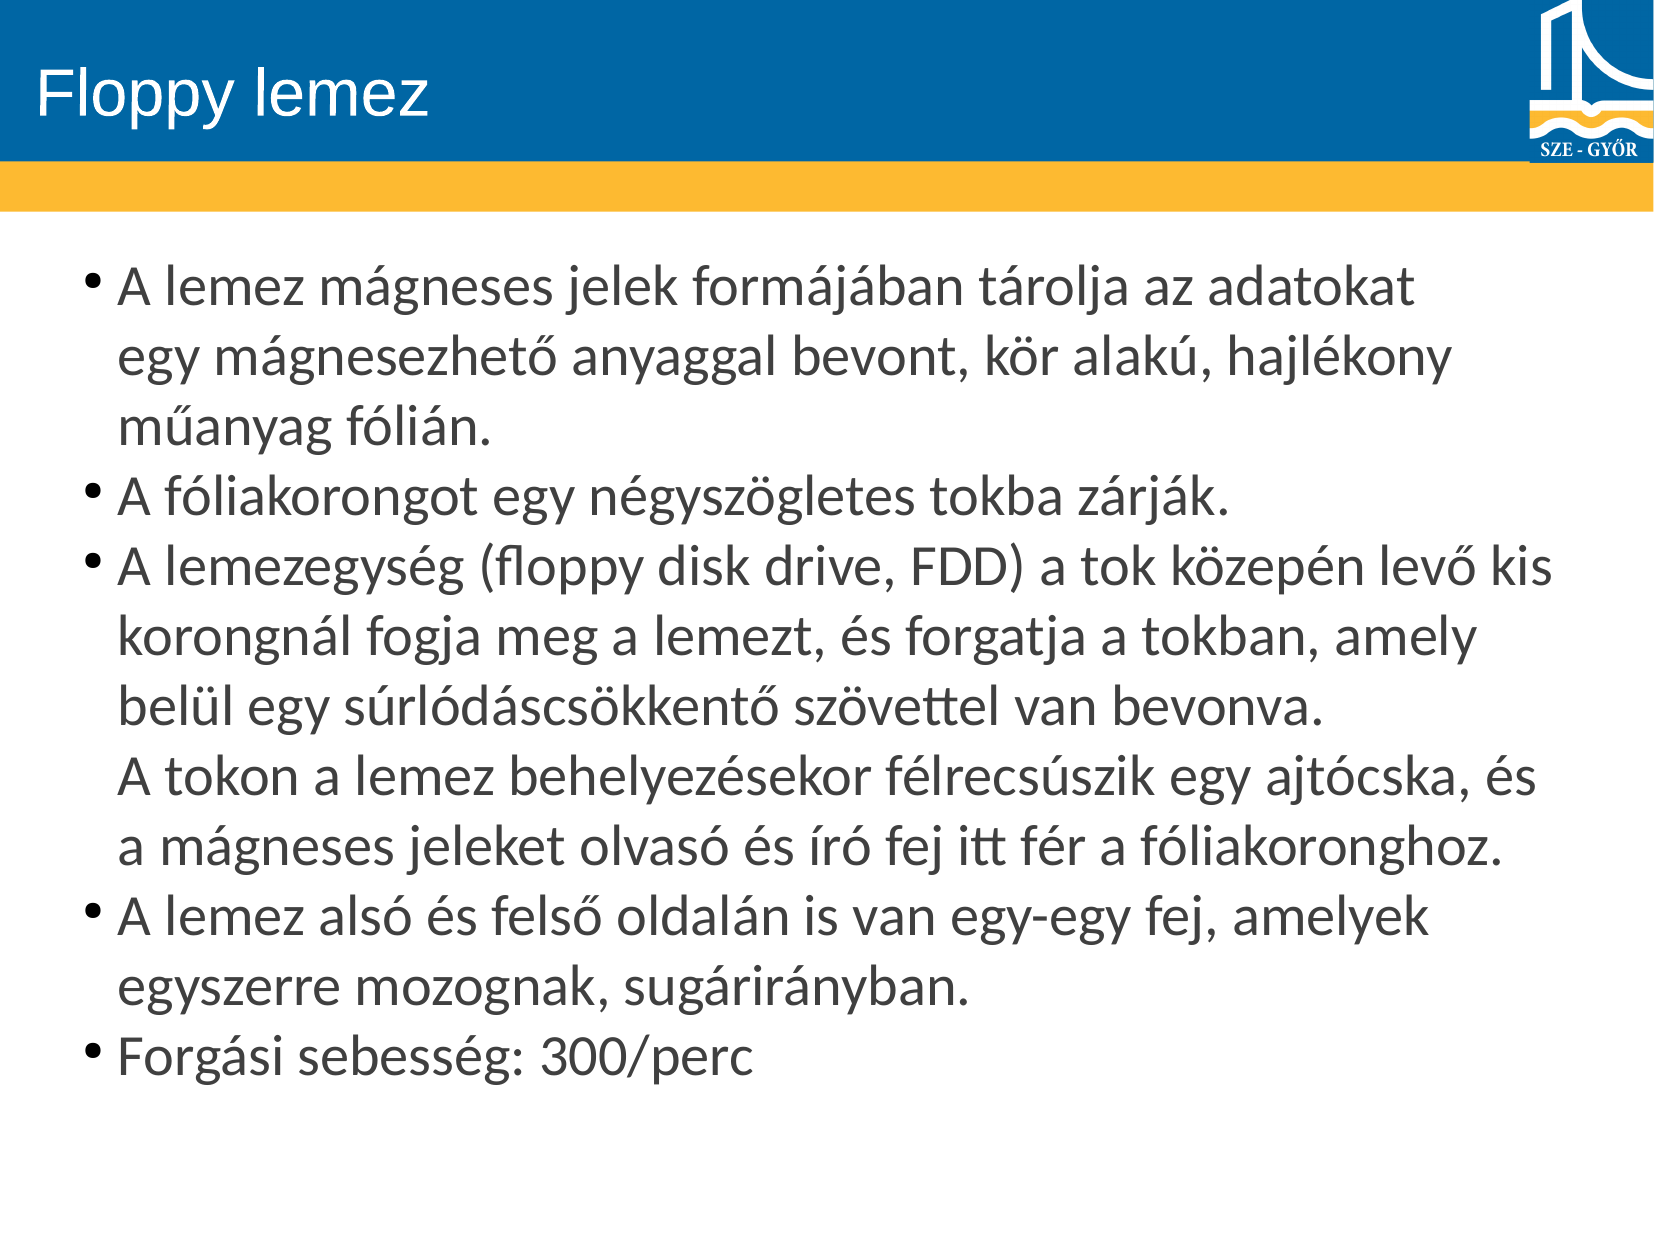

Floppy lemez
A lemez mágneses jelek formájában tárolja az adatokat
egy mágnesezhető anyaggal bevont, kör alakú, hajlékony műanyag fólián.
A fóliakorongot egy négyszögletes tokba zárják.
A lemezegység (floppy disk drive, FDD) a tok közepén levő kis korongnál fogja meg a lemezt, és forgatja a tokban, amely belül egy súrlódáscsökkentő szövettel van bevonva.
A tokon a lemez behelyezésekor félrecsúszik egy ajtócska, és a mágneses jeleket olvasó és író fej itt fér a fóliakoronghoz.
A lemez alsó és felső oldalán is van egy-egy fej, amelyek egyszerre mozognak, sugárirányban.
Forgási sebesség: 300/perc